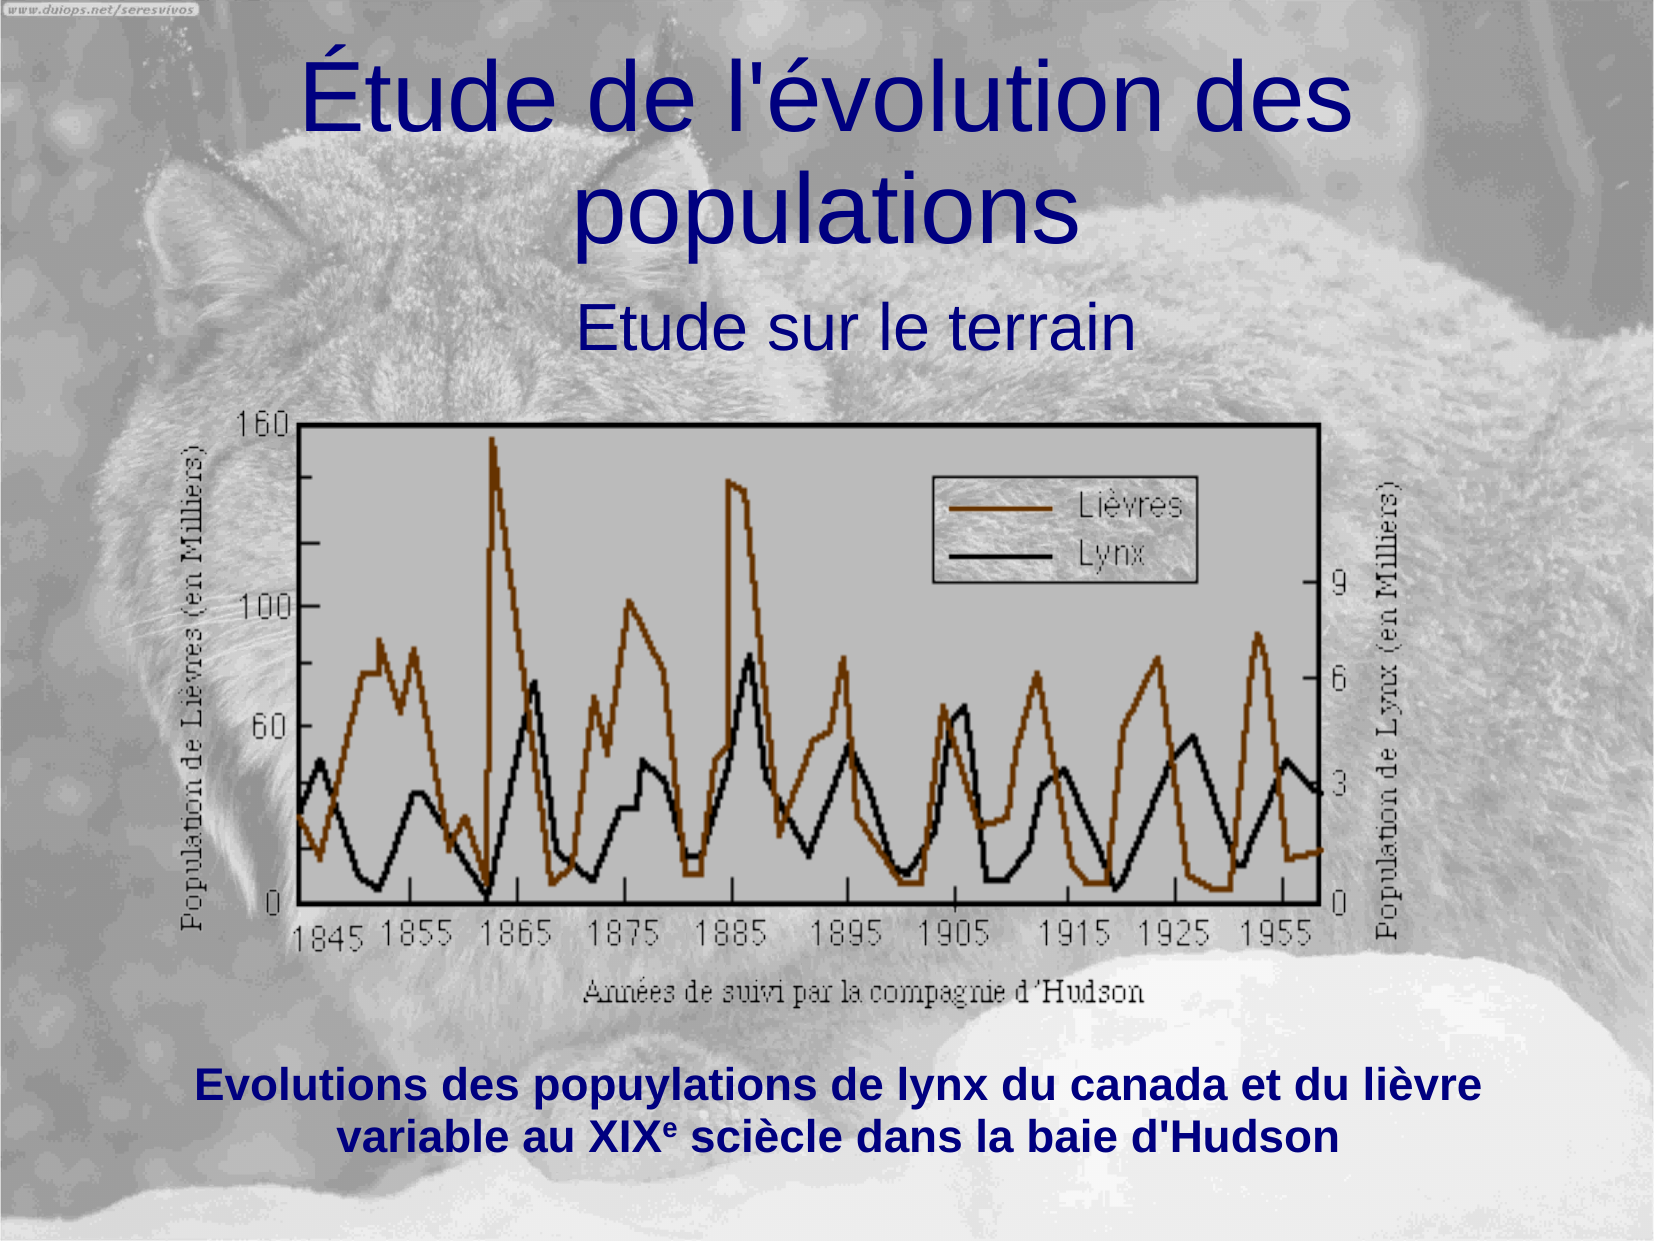

# Étude de l'évolution des populations
Etude sur le terrain
Evolutions des popuylations de lynx du canada et du lièvre variable au XIXe sciècle dans la baie d'Hudson